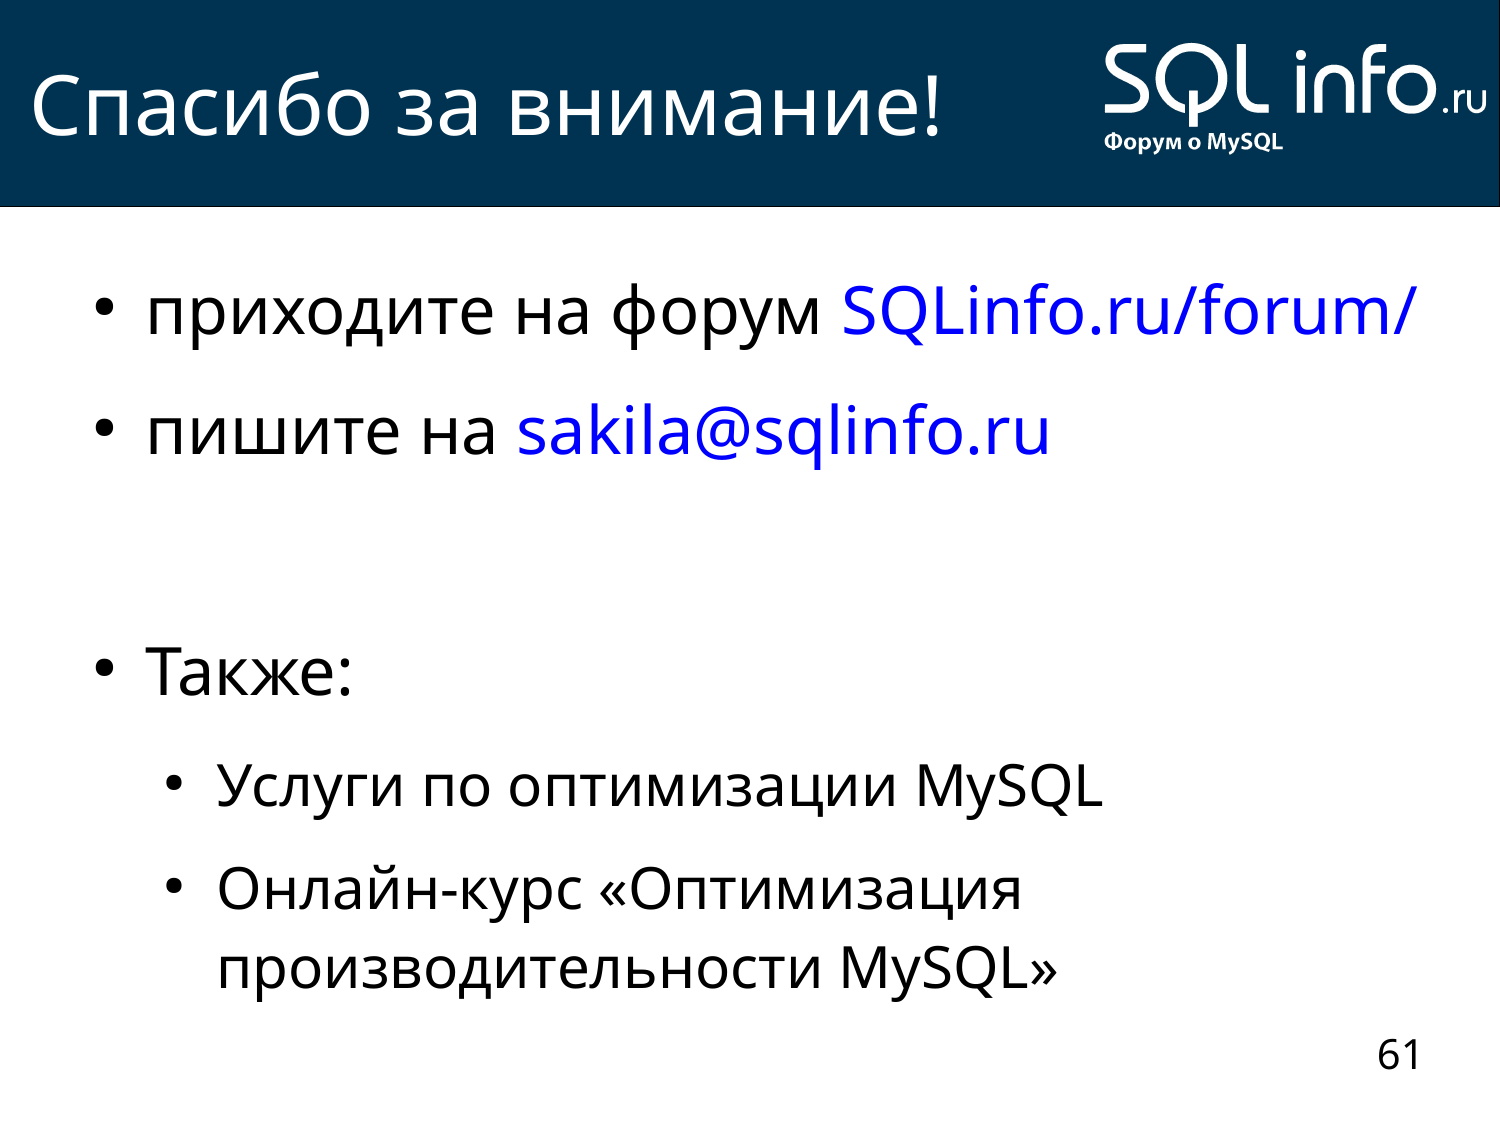

# Спасибо за внимание!
приходите на форум SQLinfo.ru/forum/
пишите на sakila@sqlinfo.ru
Также:
Услуги по оптимизации MySQL
Онлайн-курс «Оптимизация производительности MySQL»
61